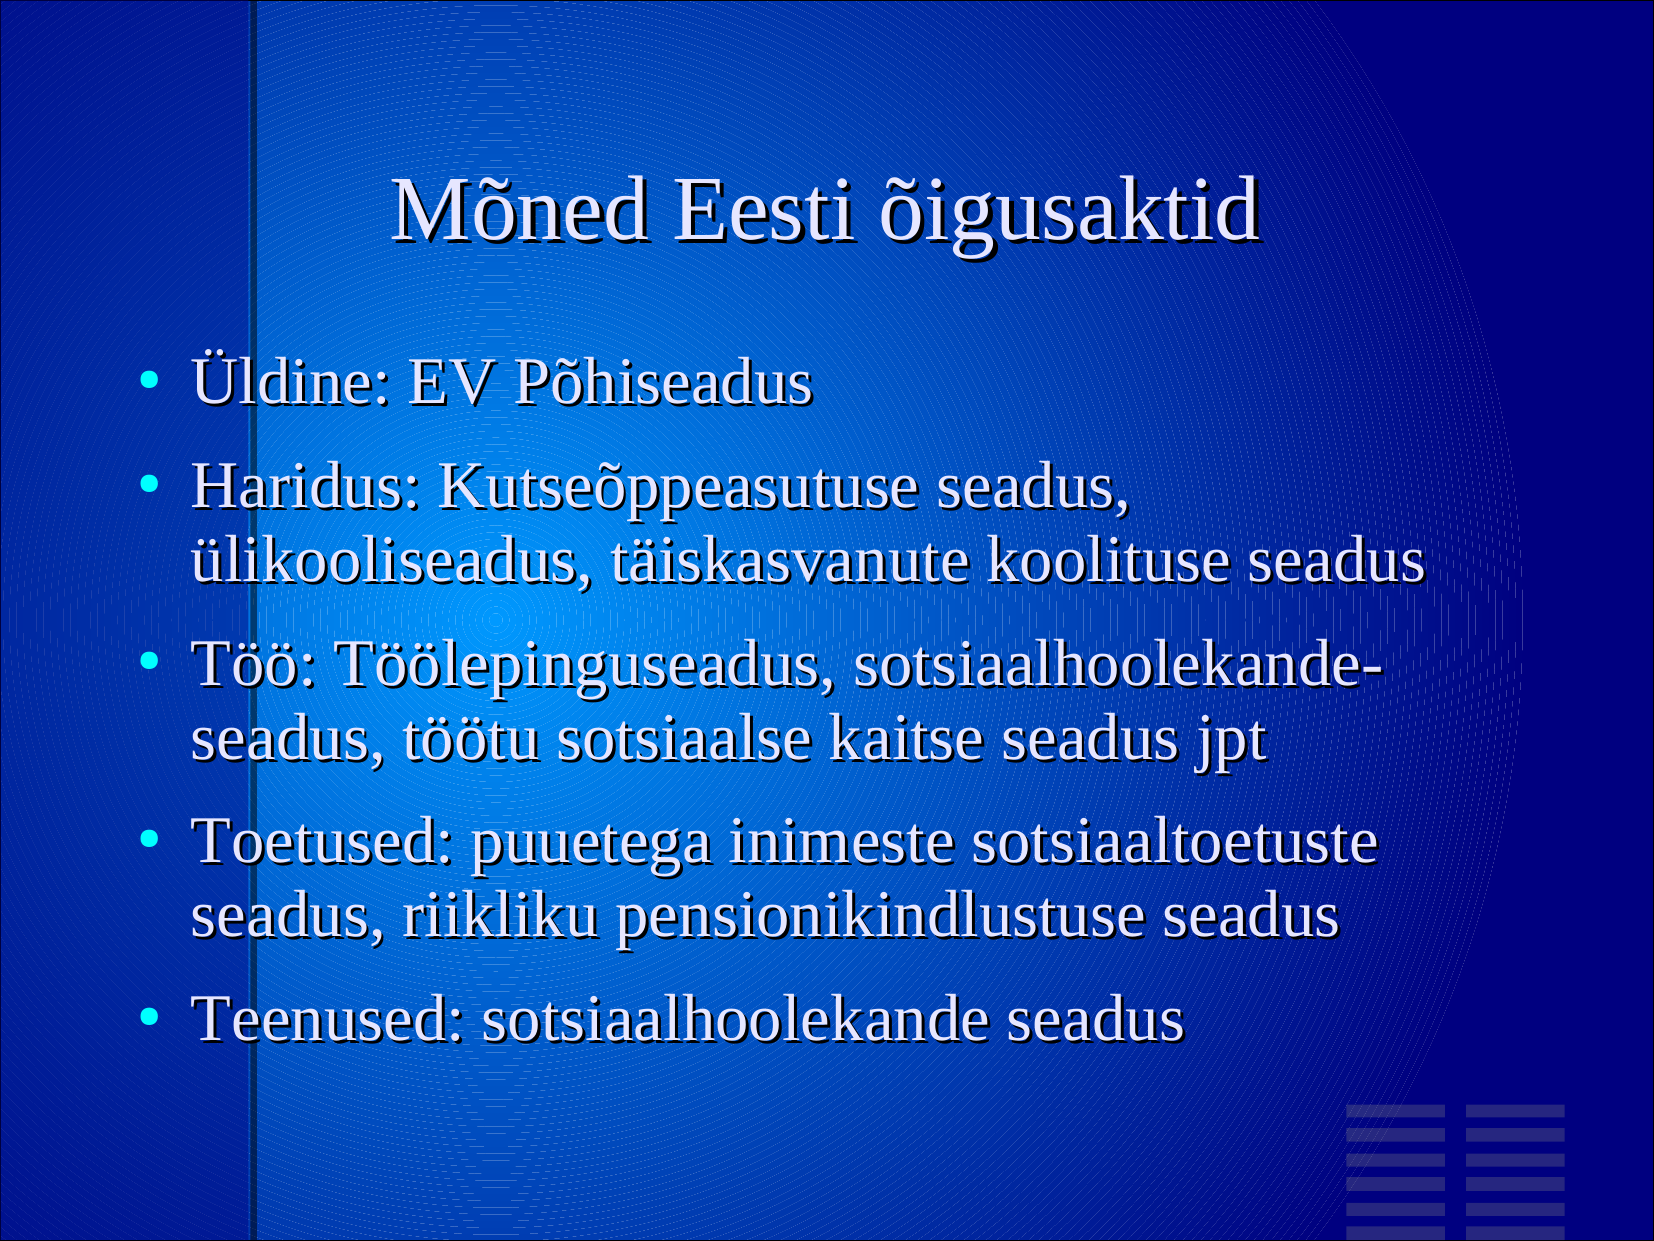

# Mõned Eesti õigusaktid
Üldine: EV Põhiseadus
Haridus: Kutseõppeasutuse seadus, ülikooliseadus, täiskasvanute koolituse seadus
Töö: Töölepinguseadus, sotsiaalhoolekande-seadus, töötu sotsiaalse kaitse seadus jpt
Toetused: puuetega inimeste sotsiaaltoetuste seadus, riikliku pensionikindlustuse seadus
Teenused: sotsiaalhoolekande seadus